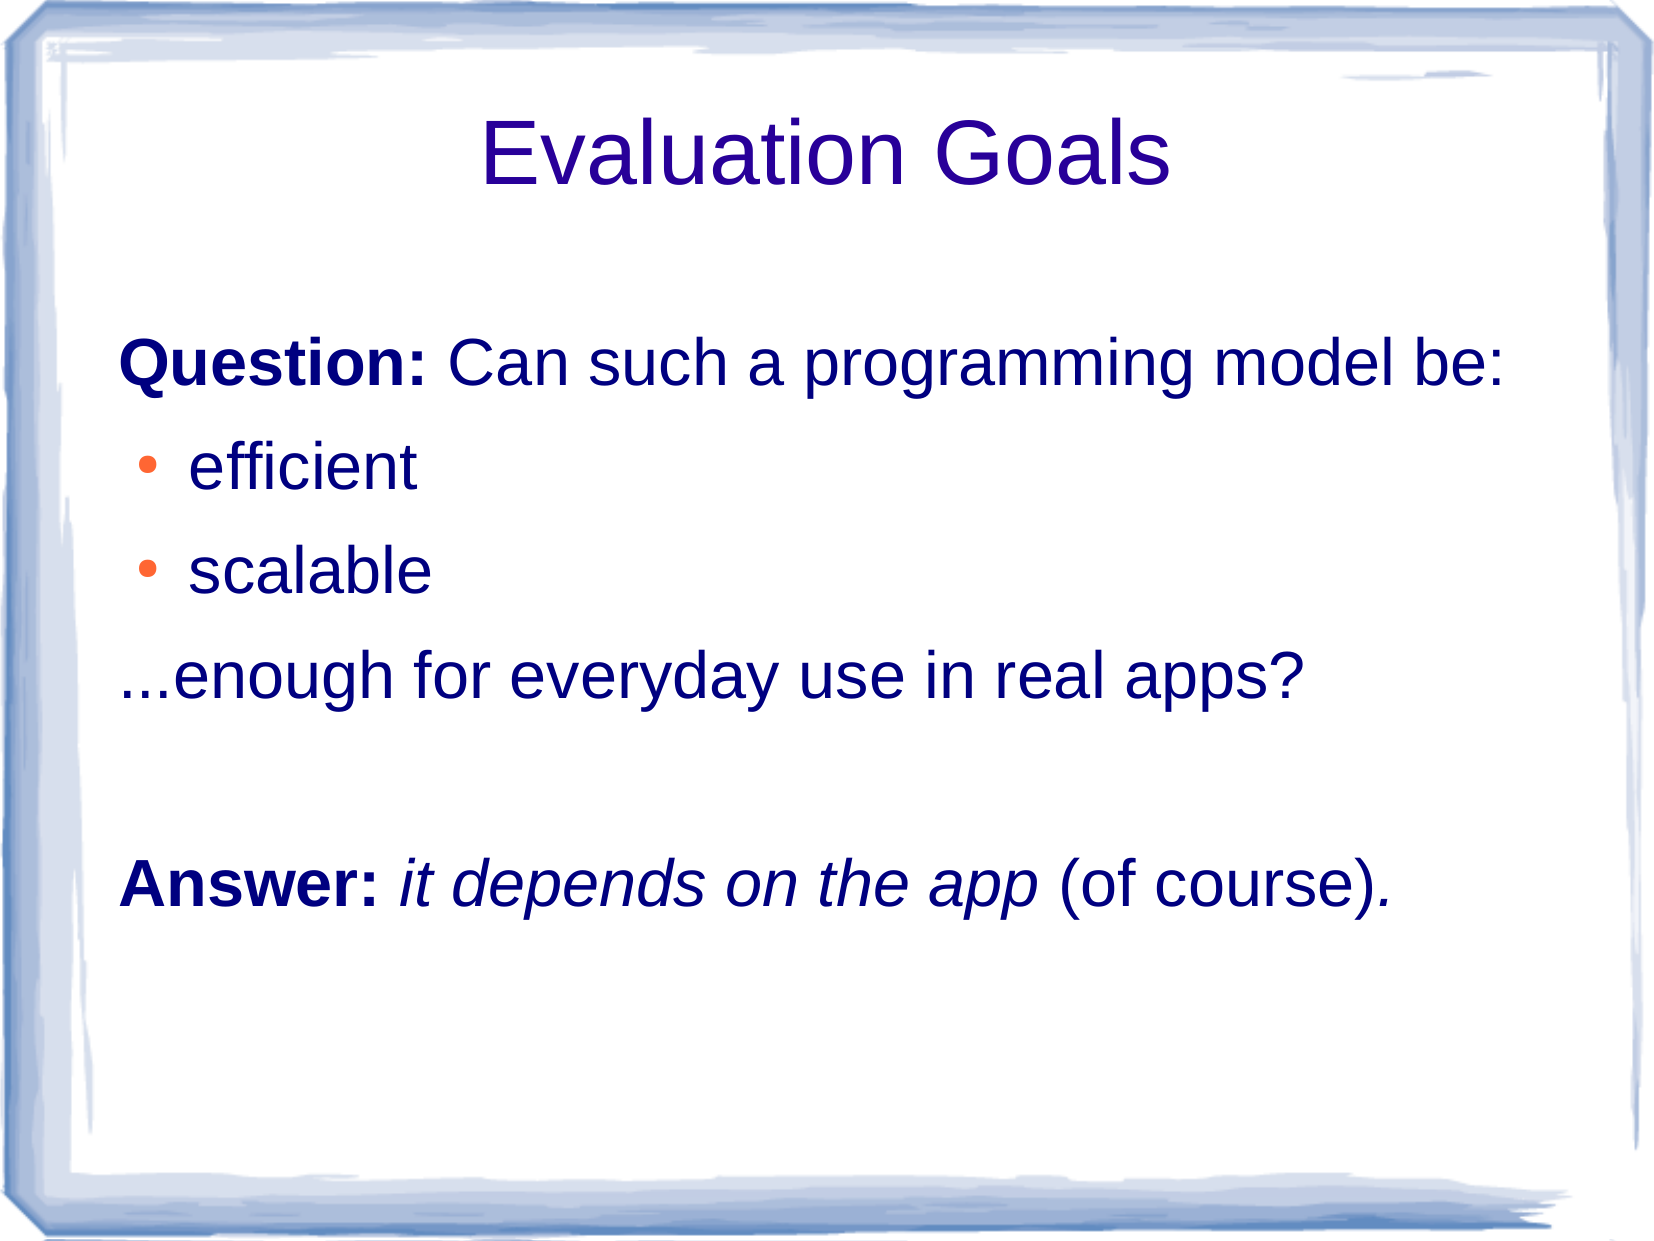

# Evaluation Goals
Question: Can such a programming model be:
efficient
scalable
...enough for everyday use in real apps?
Answer: it depends on the app (of course).